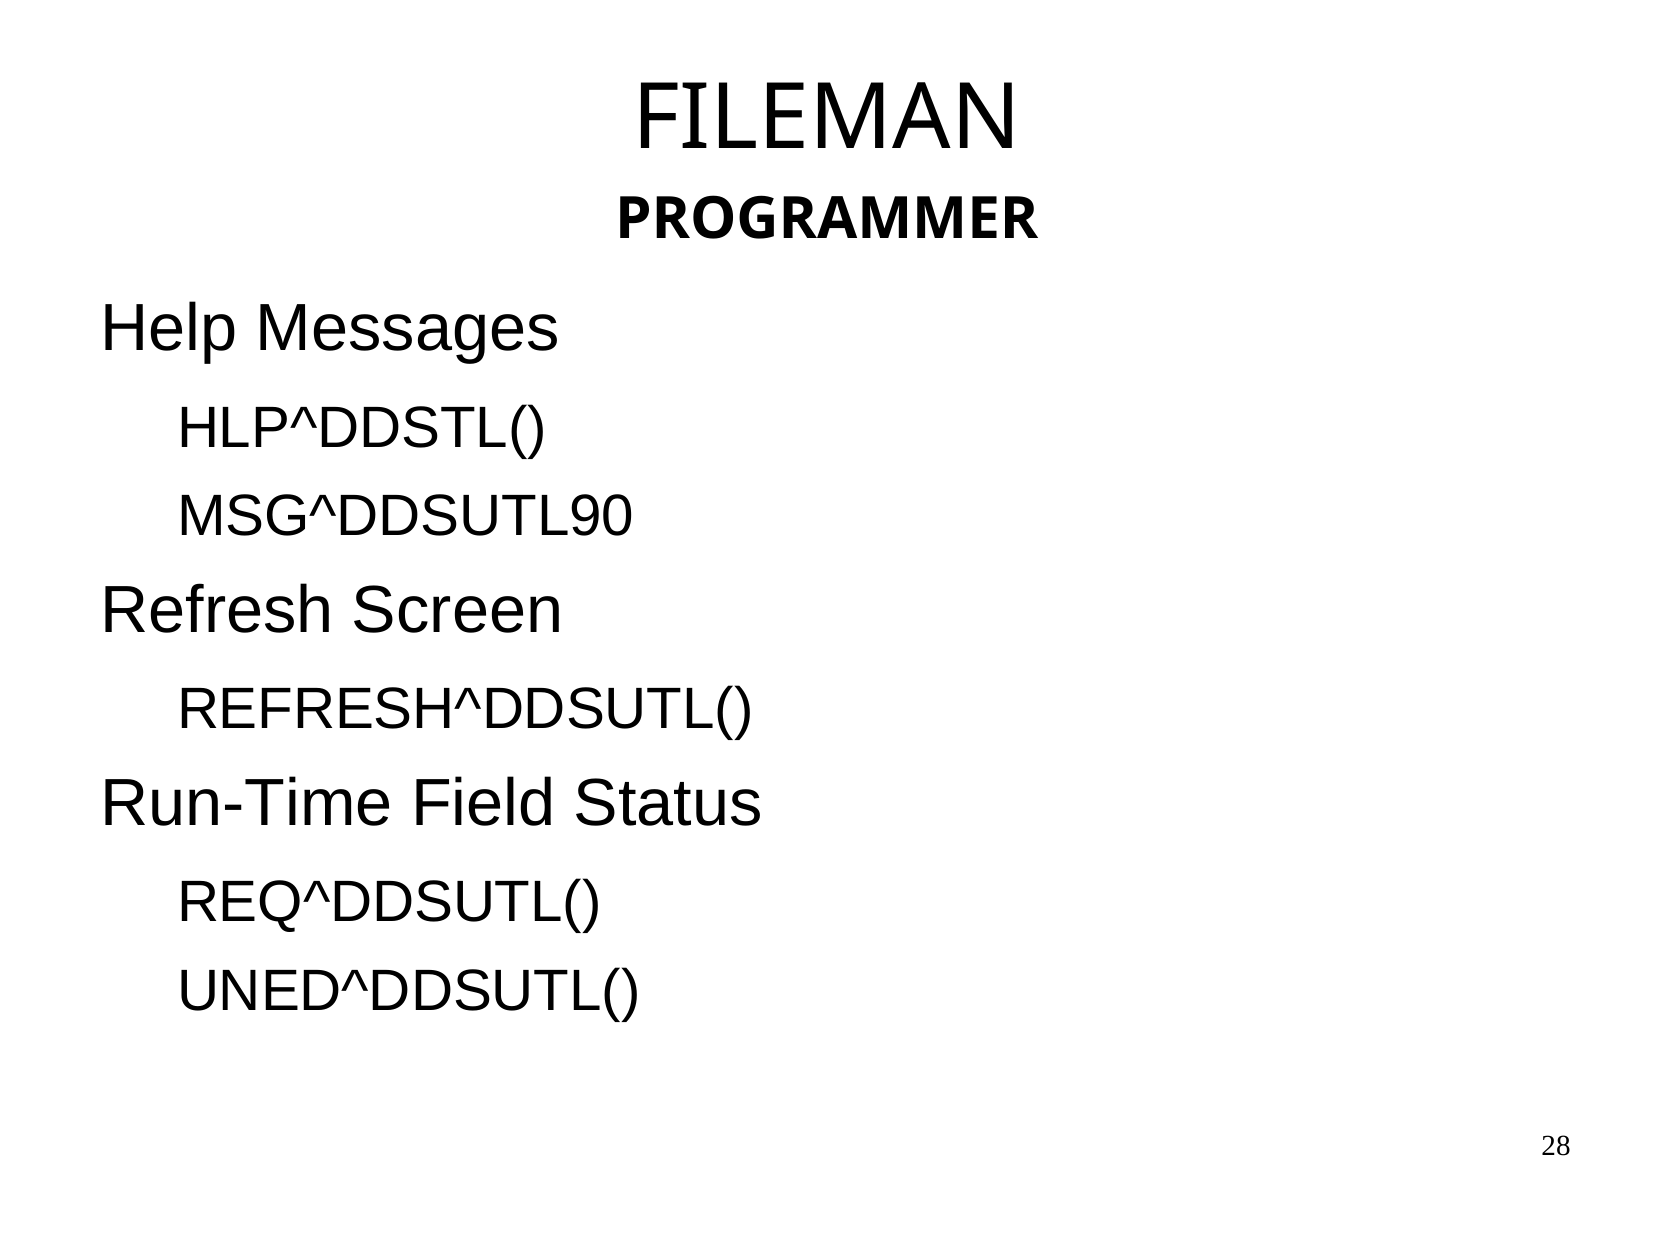

# FILEMAN PROGRAMMER
Help Messages
HLP^DDSTL()
MSG^DDSUTL90
Refresh Screen
REFRESH^DDSUTL()
Run-Time Field Status
REQ^DDSUTL()
UNED^DDSUTL()
28